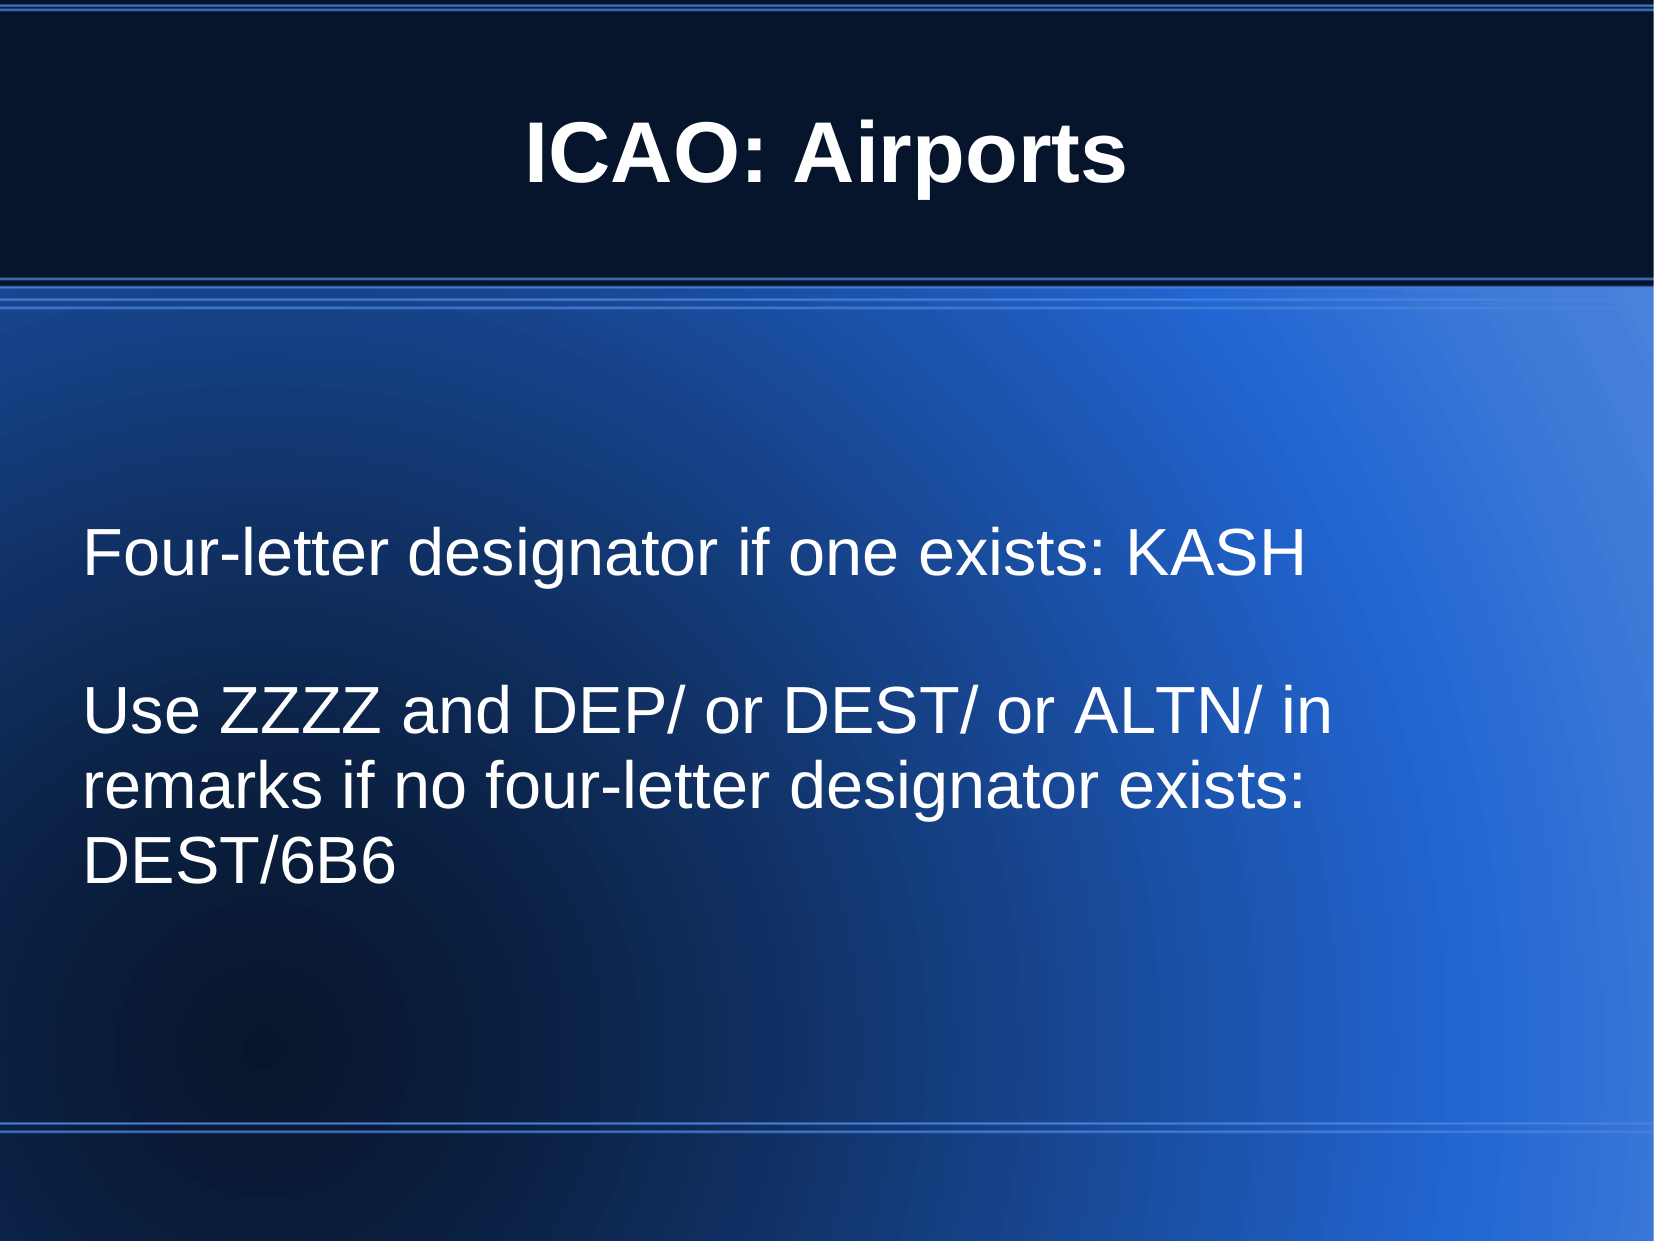

# ICAO: Airports
Four-letter designator if one exists: KASH
Use ZZZZ and DEP/ or DEST/ or ALTN/ in remarks if no four-letter designator exists: DEST/6B6